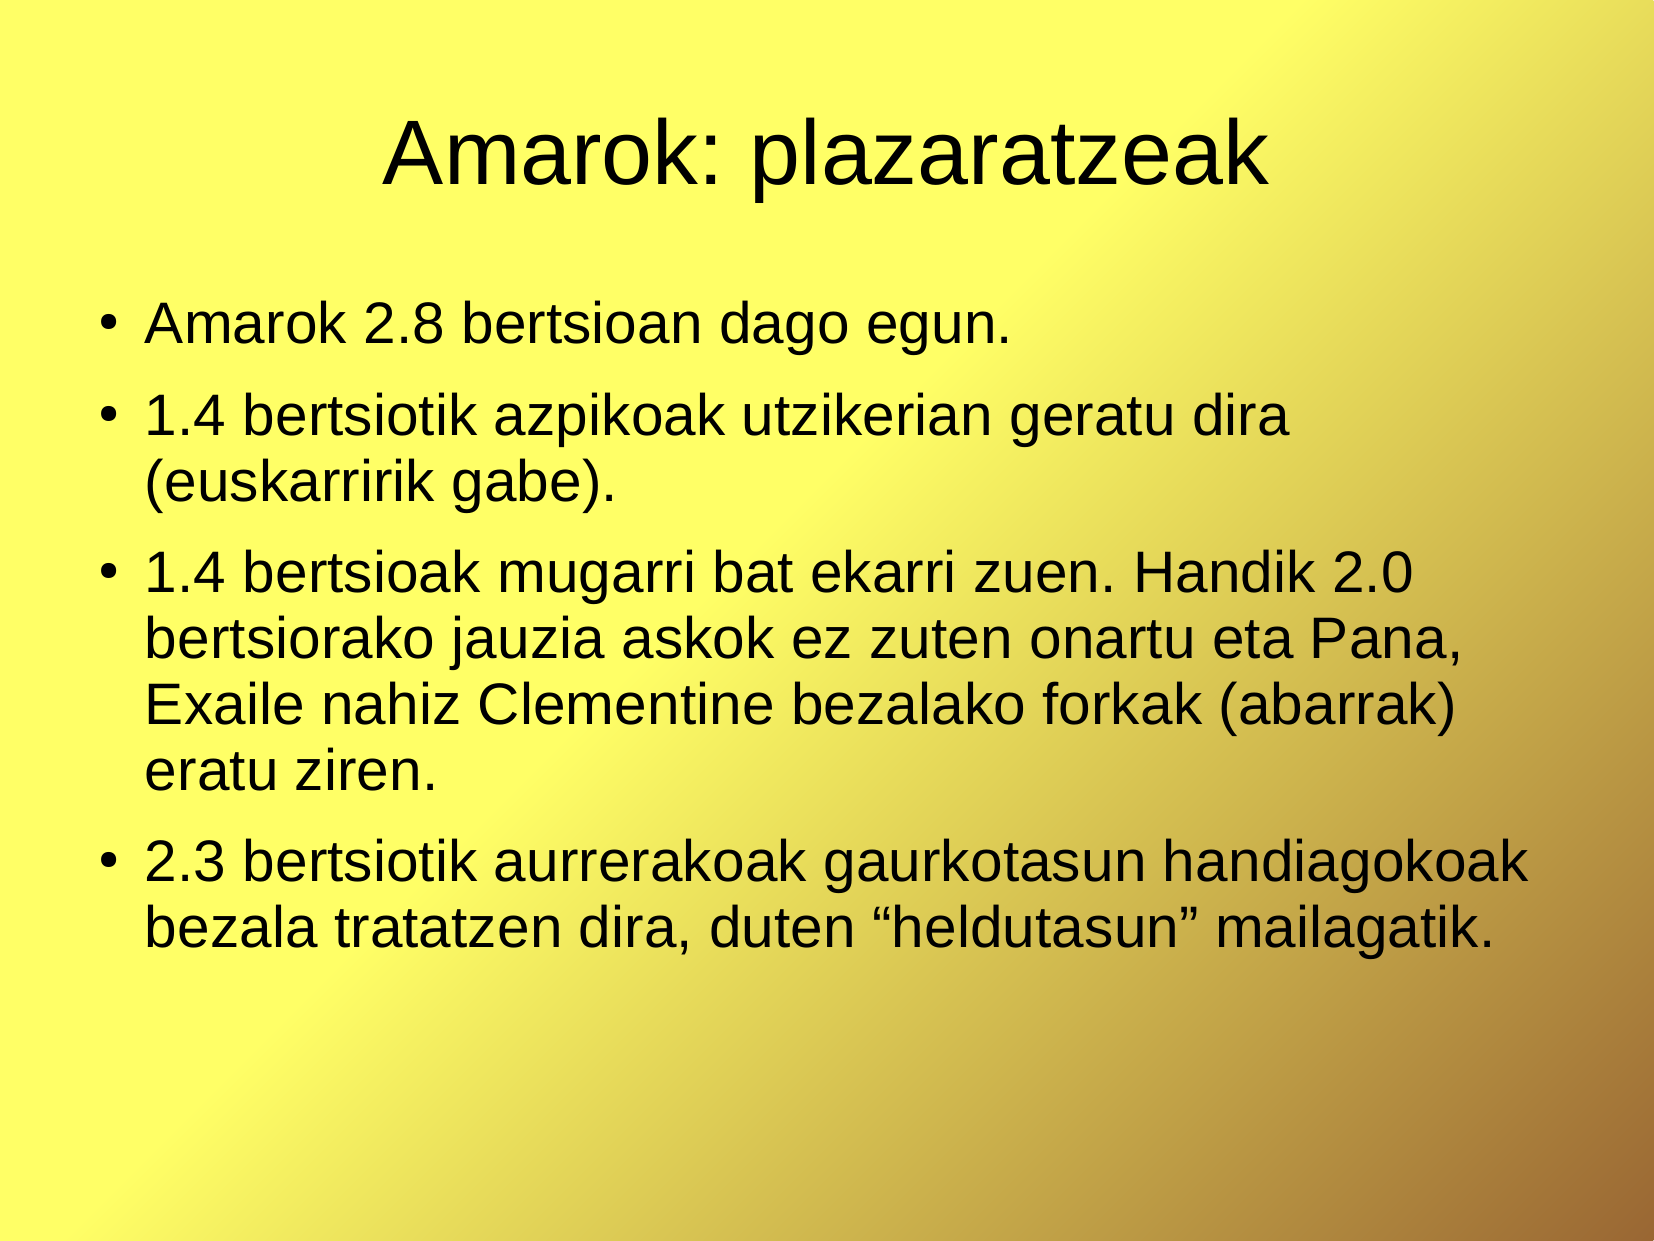

# Amarok: plazaratzeak
Amarok 2.8 bertsioan dago egun.
1.4 bertsiotik azpikoak utzikerian geratu dira (euskarririk gabe).
1.4 bertsioak mugarri bat ekarri zuen. Handik 2.0 bertsiorako jauzia askok ez zuten onartu eta Pana, Exaile nahiz Clementine bezalako forkak (abarrak) eratu ziren.
2.3 bertsiotik aurrerakoak gaurkotasun handiagokoak bezala tratatzen dira, duten “heldutasun” mailagatik.